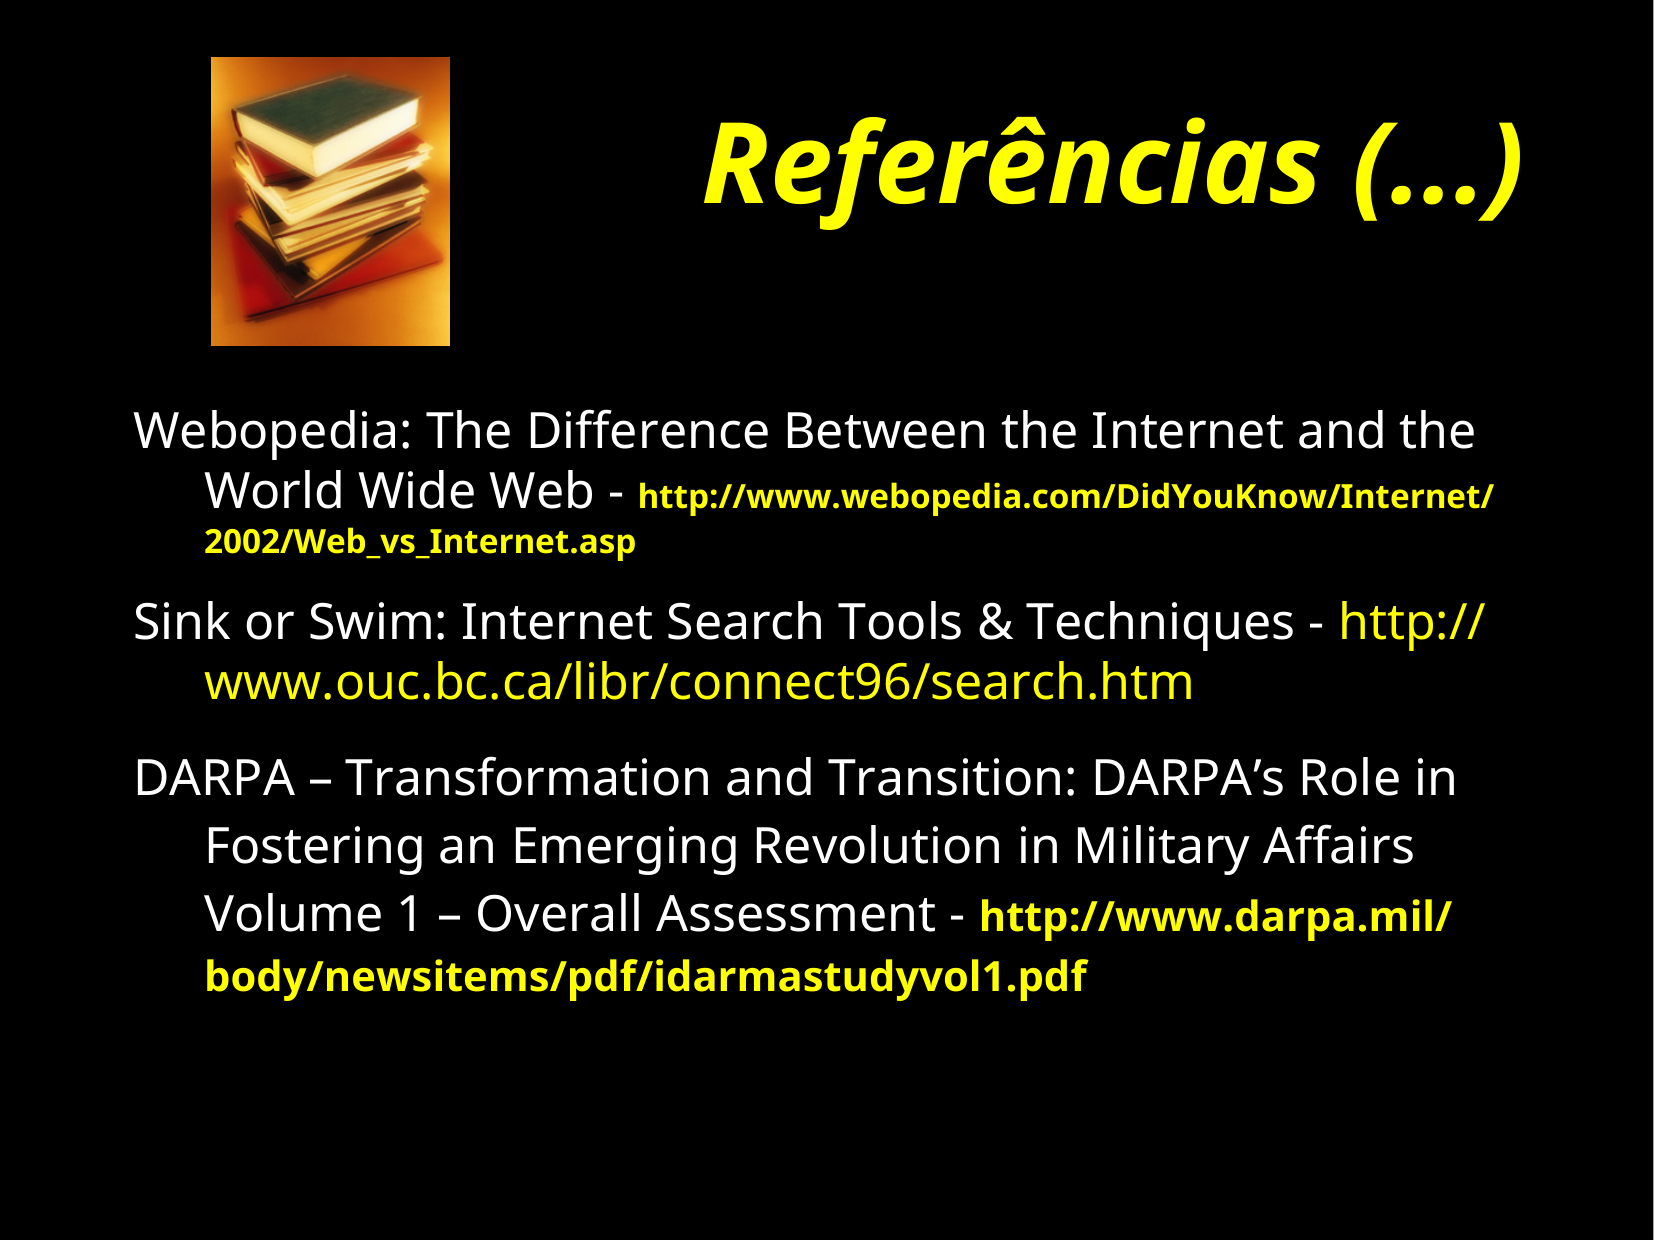

# Referências (...)
Webopedia: The Difference Between the Internet and the World Wide Web - http://www.webopedia.com/DidYouKnow/Internet/2002/Web_vs_Internet.asp
Sink or Swim: Internet Search Tools & Techniques - http://www.ouc.bc.ca/libr/connect96/search.htm
DARPA – Transformation and Transition: DARPA’s Role in Fostering an Emerging Revolution in Military Affairs Volume 1 – Overall Assessment - http://www.darpa.mil/body/newsitems/pdf/idarmastudyvol1.pdf